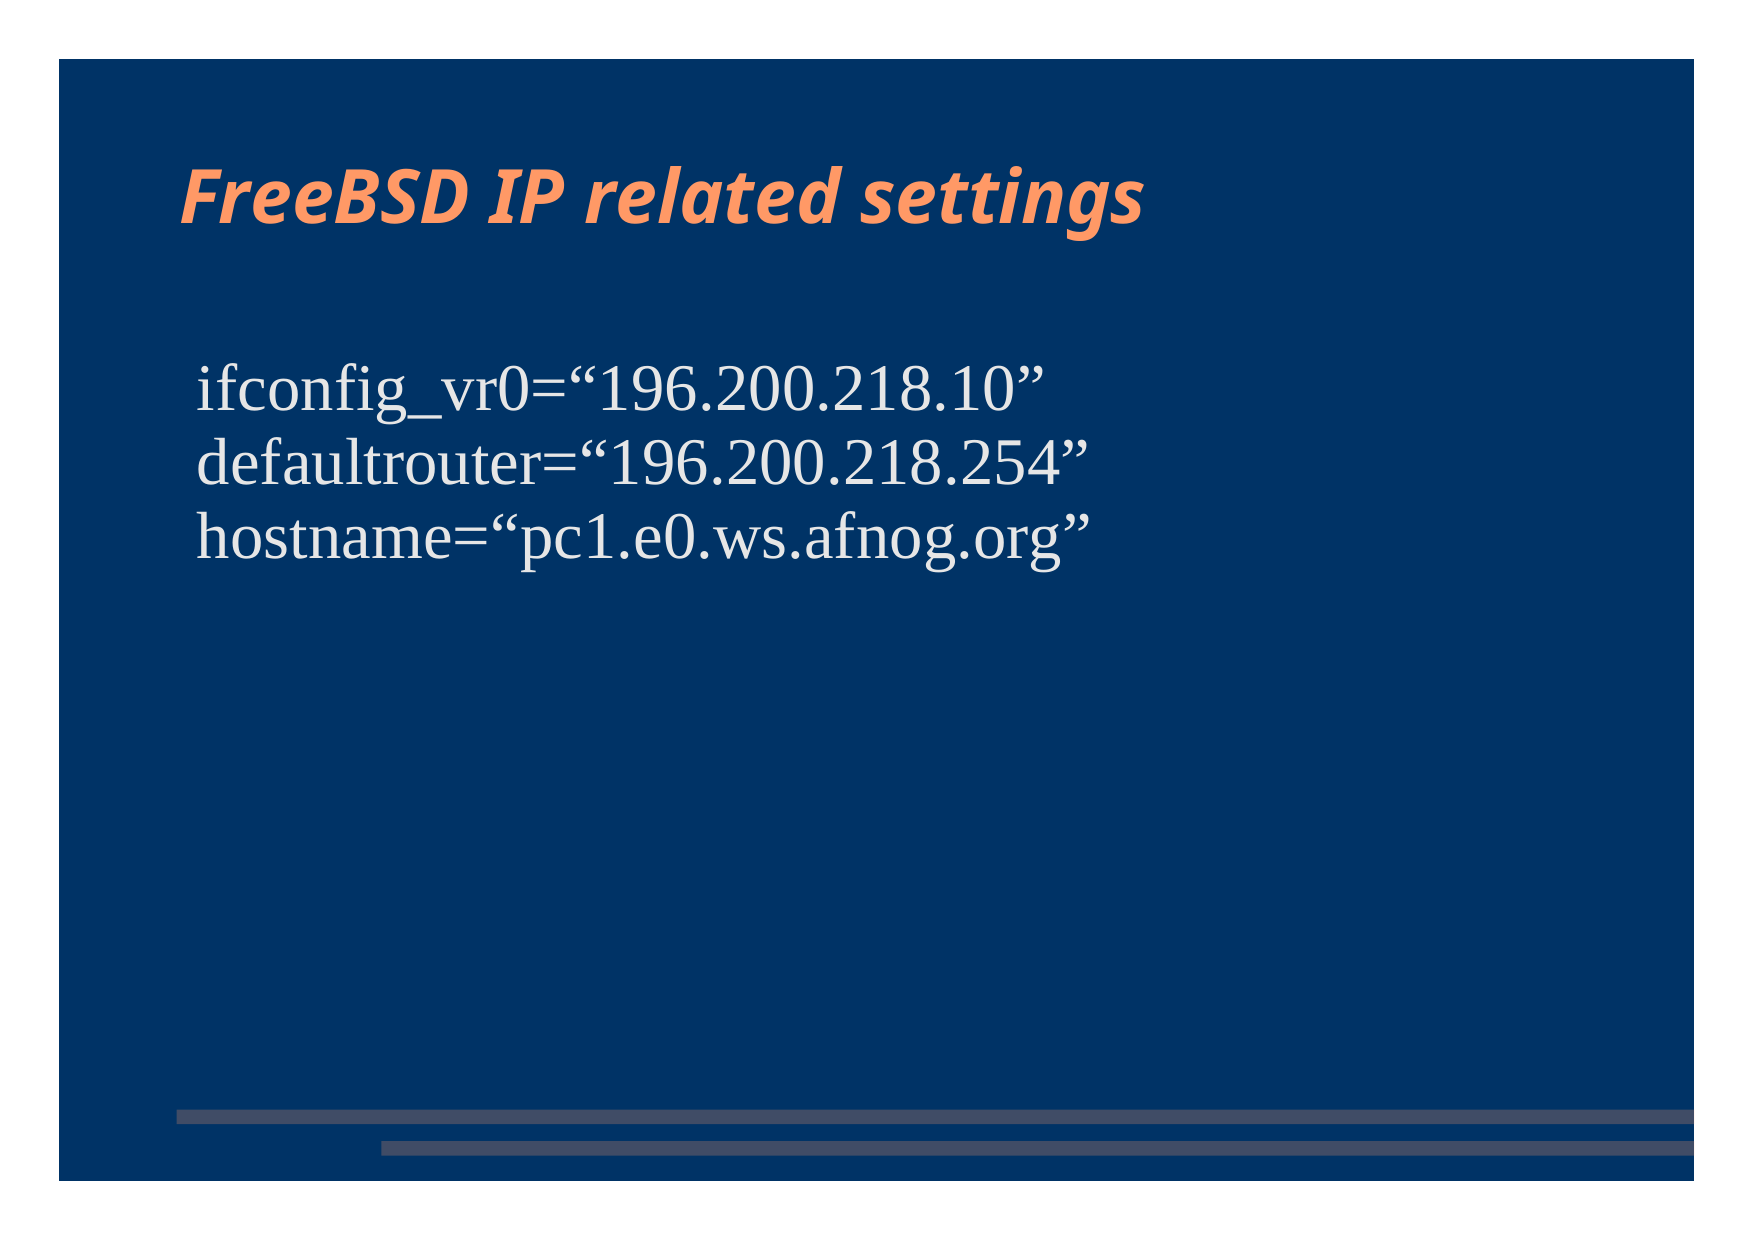

# FreeBSD IP related settings
ifconfig_vr0=“196.200.218.10”
defaultrouter=“196.200.218.254”
hostname=“pc1.e0.ws.afnog.org”